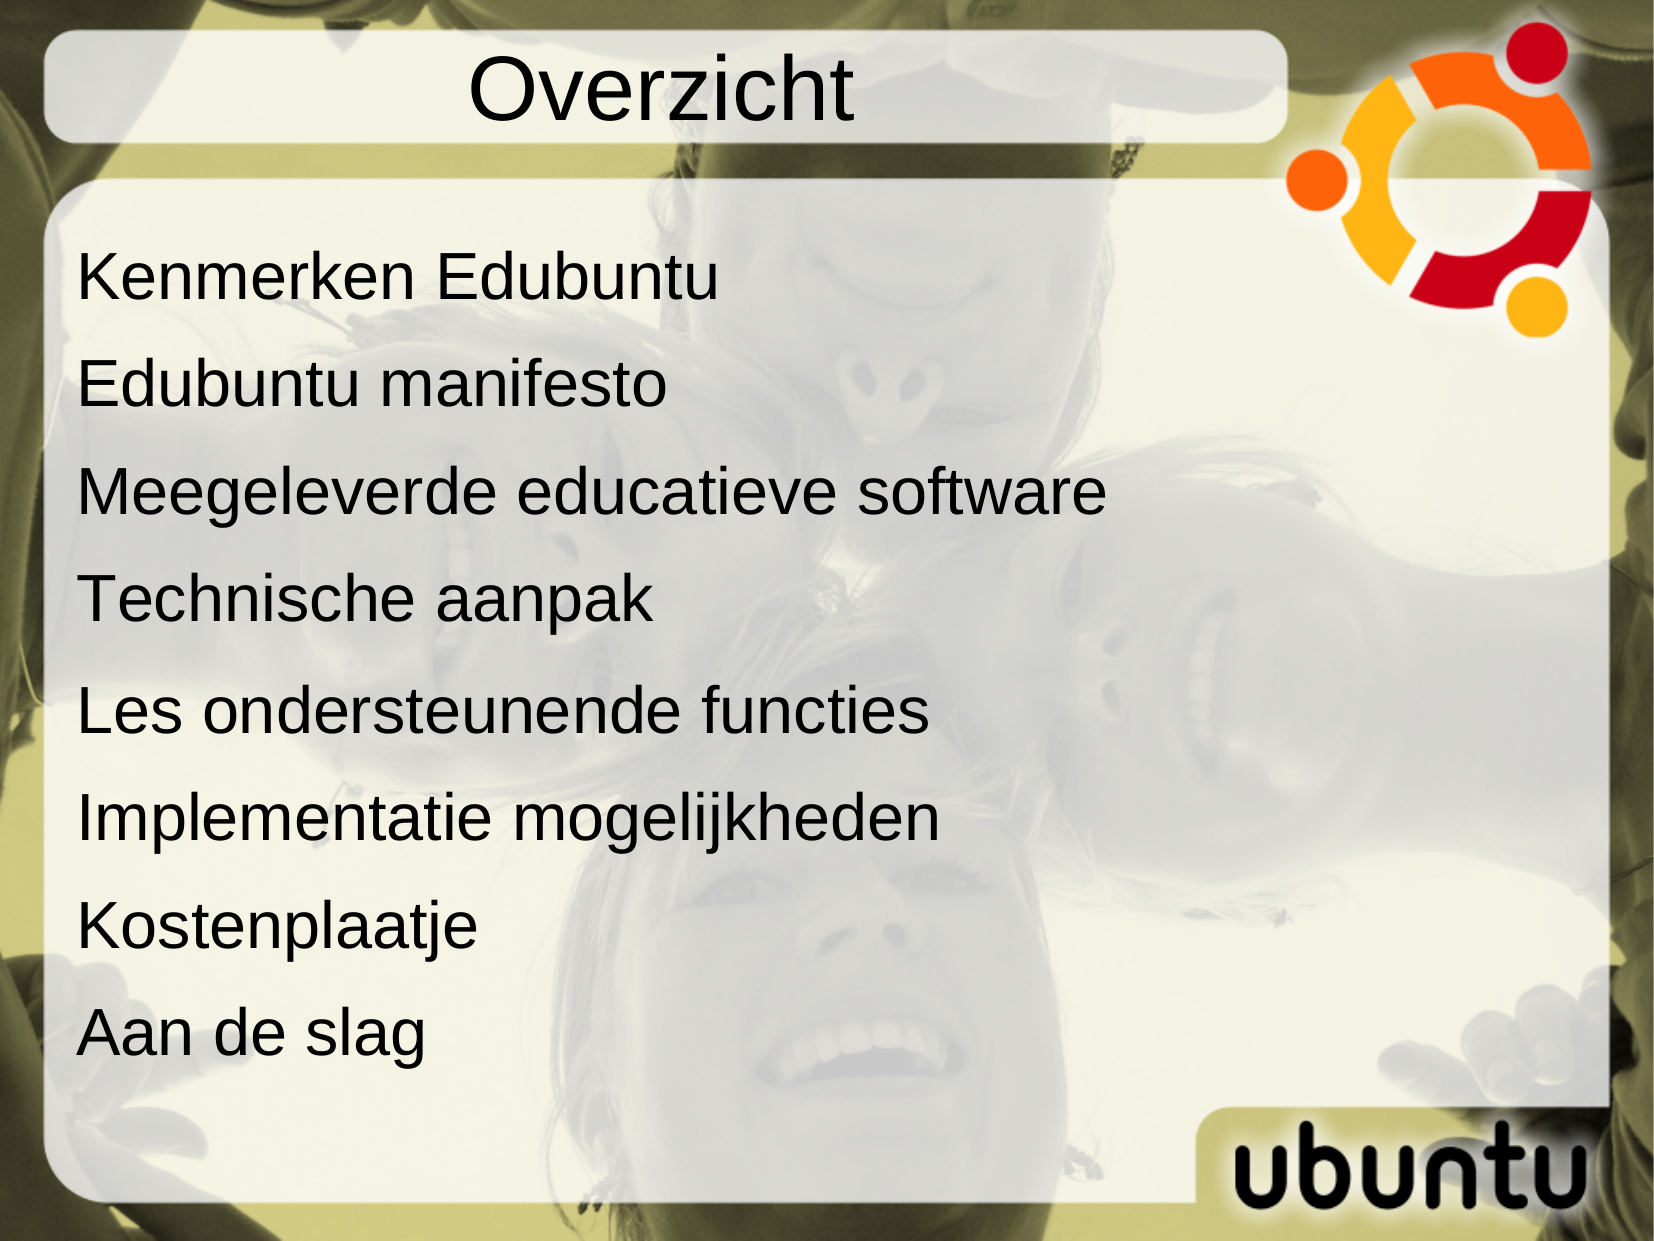

# Overzicht
Kenmerken Edubuntu
Edubuntu manifesto
Meegeleverde educatieve software
Technische aanpak
Les ondersteunende functies
Implementatie mogelijkheden
Kostenplaatje
Aan de slag